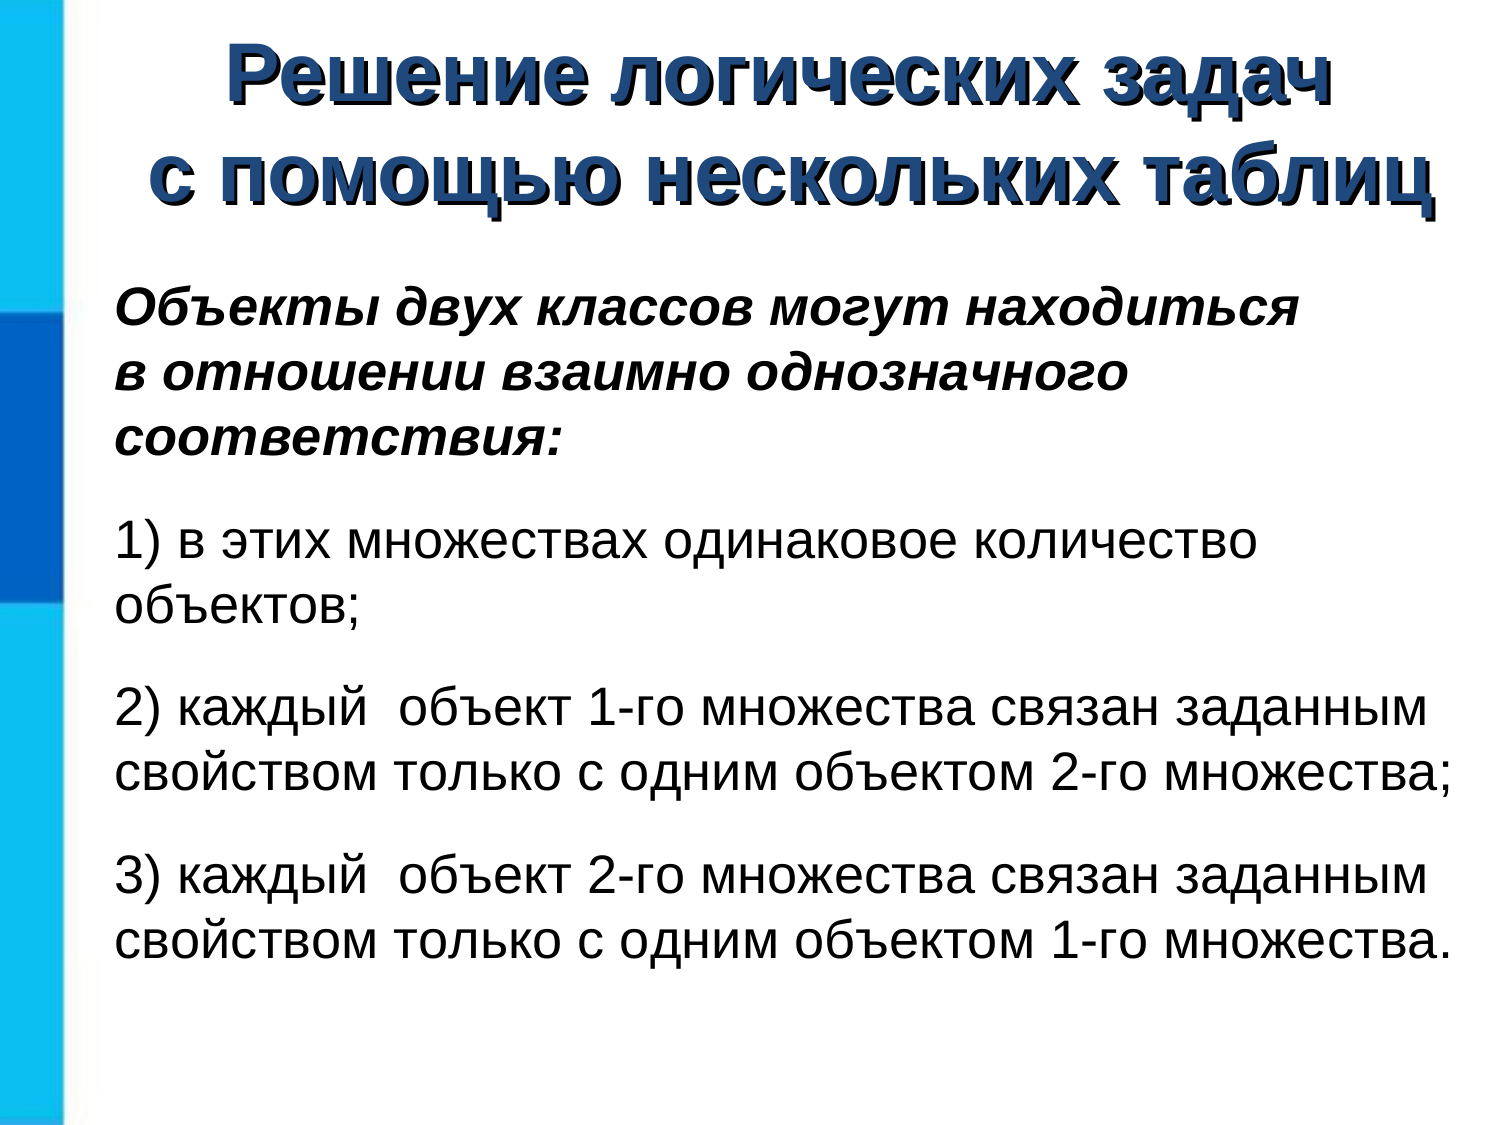

# Решение логических задач с помощью нескольких таблиц
Объекты двух классов могут находиться
в отношении взаимно однозначного соответствия:
 в этих множествах одинаковое количество объектов;
 каждый объект 1-го множества связан заданным свойством только с одним объектом 2-го множества;
 каждый объект 2-го множества связан заданным свойством только с одним объектом 1-го множества.